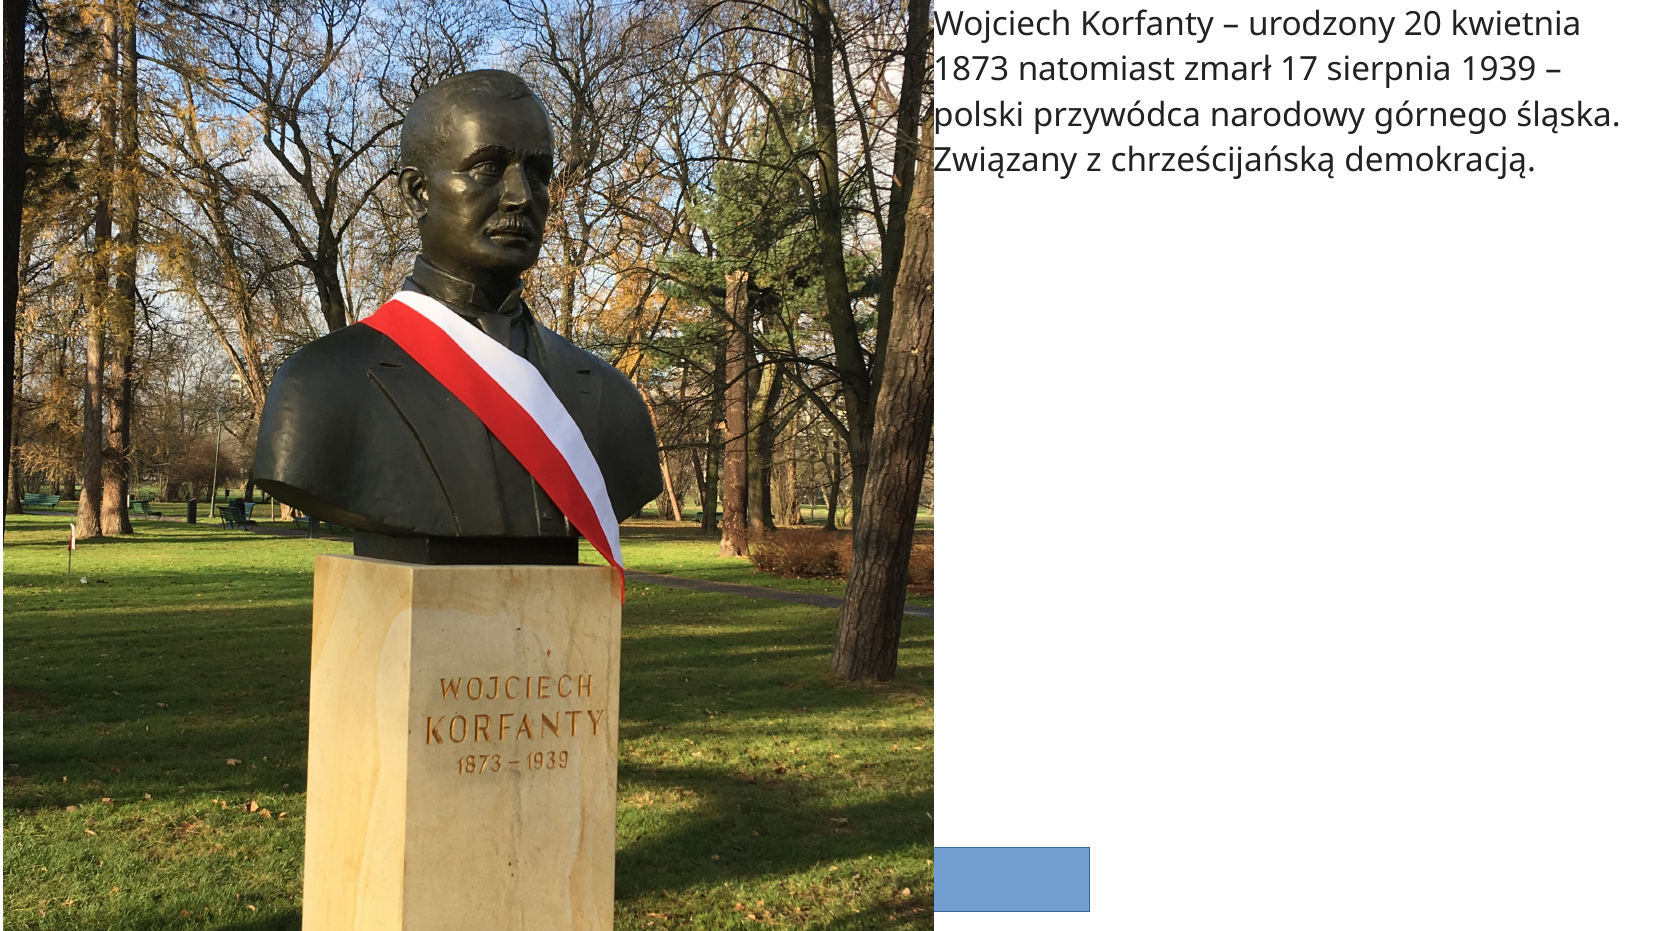

# Wojciech Korfanty – urodzony 20 kwietnia 1873 natomiast zmarł 17 sierpnia 1939 – polski przywódca narodowy górnego śląska. Związany z chrześcijańską demokracją.